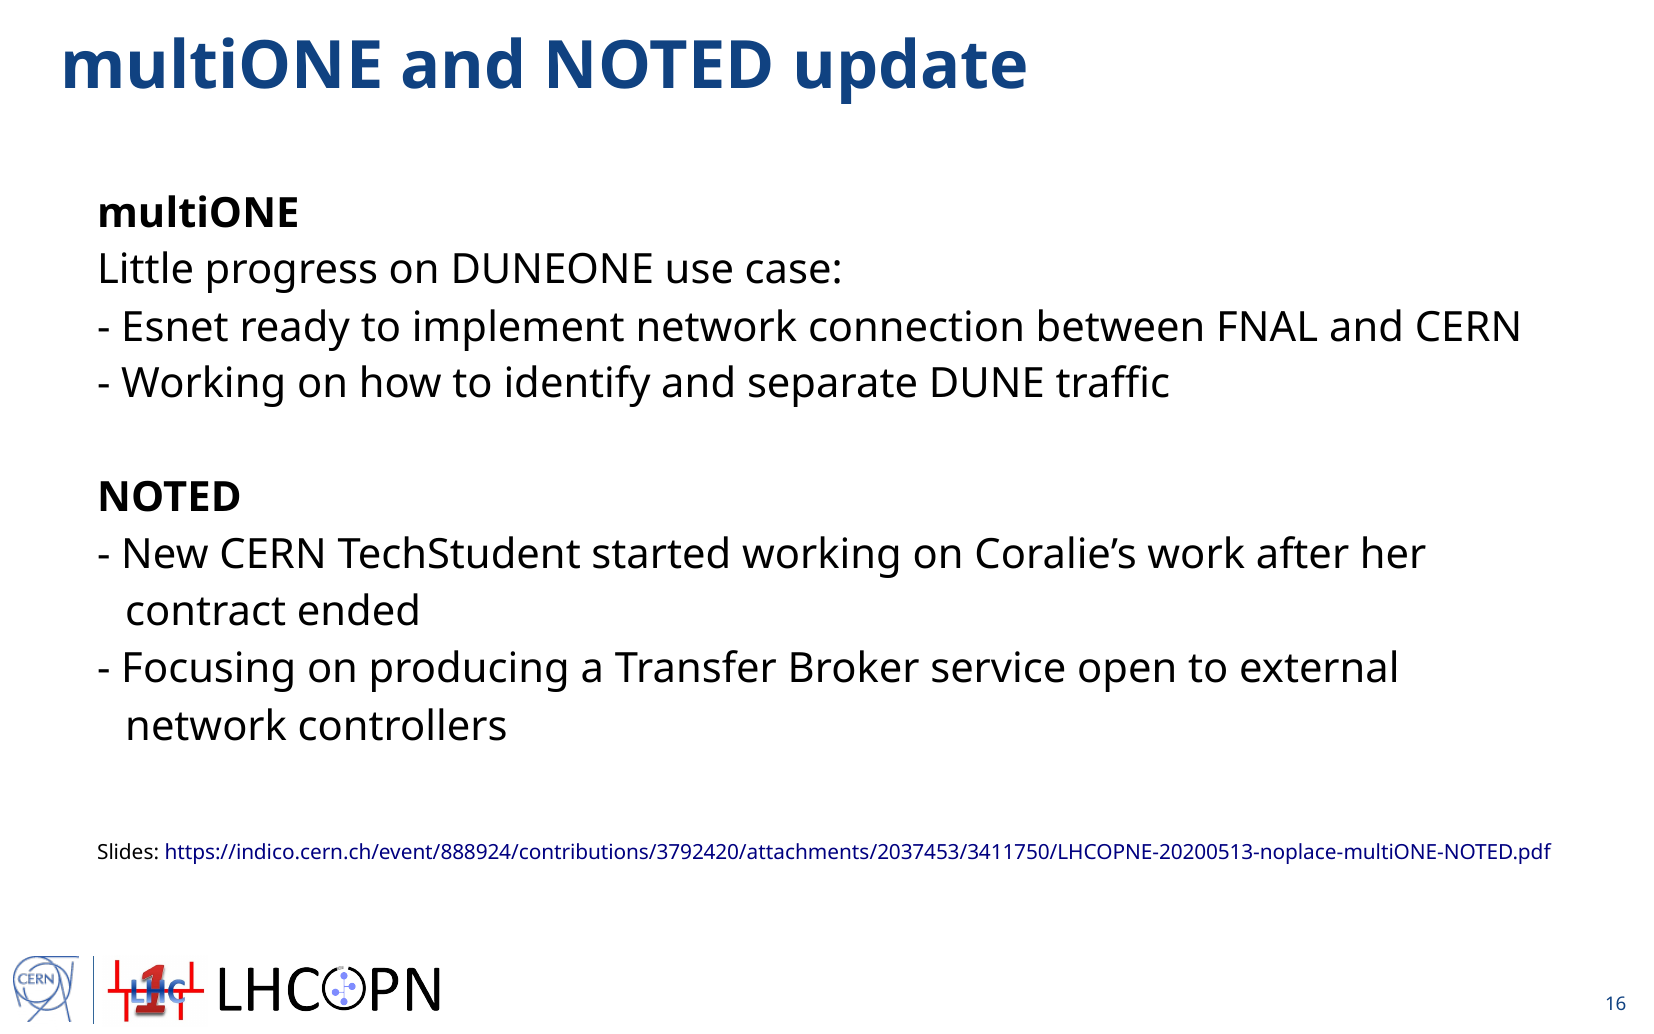

# multiONE and NOTED update
multiONE
Little progress on DUNEONE use case:
- Esnet ready to implement network connection between FNAL and CERN
- Working on how to identify and separate DUNE traffic
NOTED
- New CERN TechStudent started working on Coralie’s work after her contract ended
- Focusing on producing a Transfer Broker service open to external network controllers
Slides: https://indico.cern.ch/event/888924/contributions/3792420/attachments/2037453/3411750/LHCOPNE-20200513-noplace-multiONE-NOTED.pdf